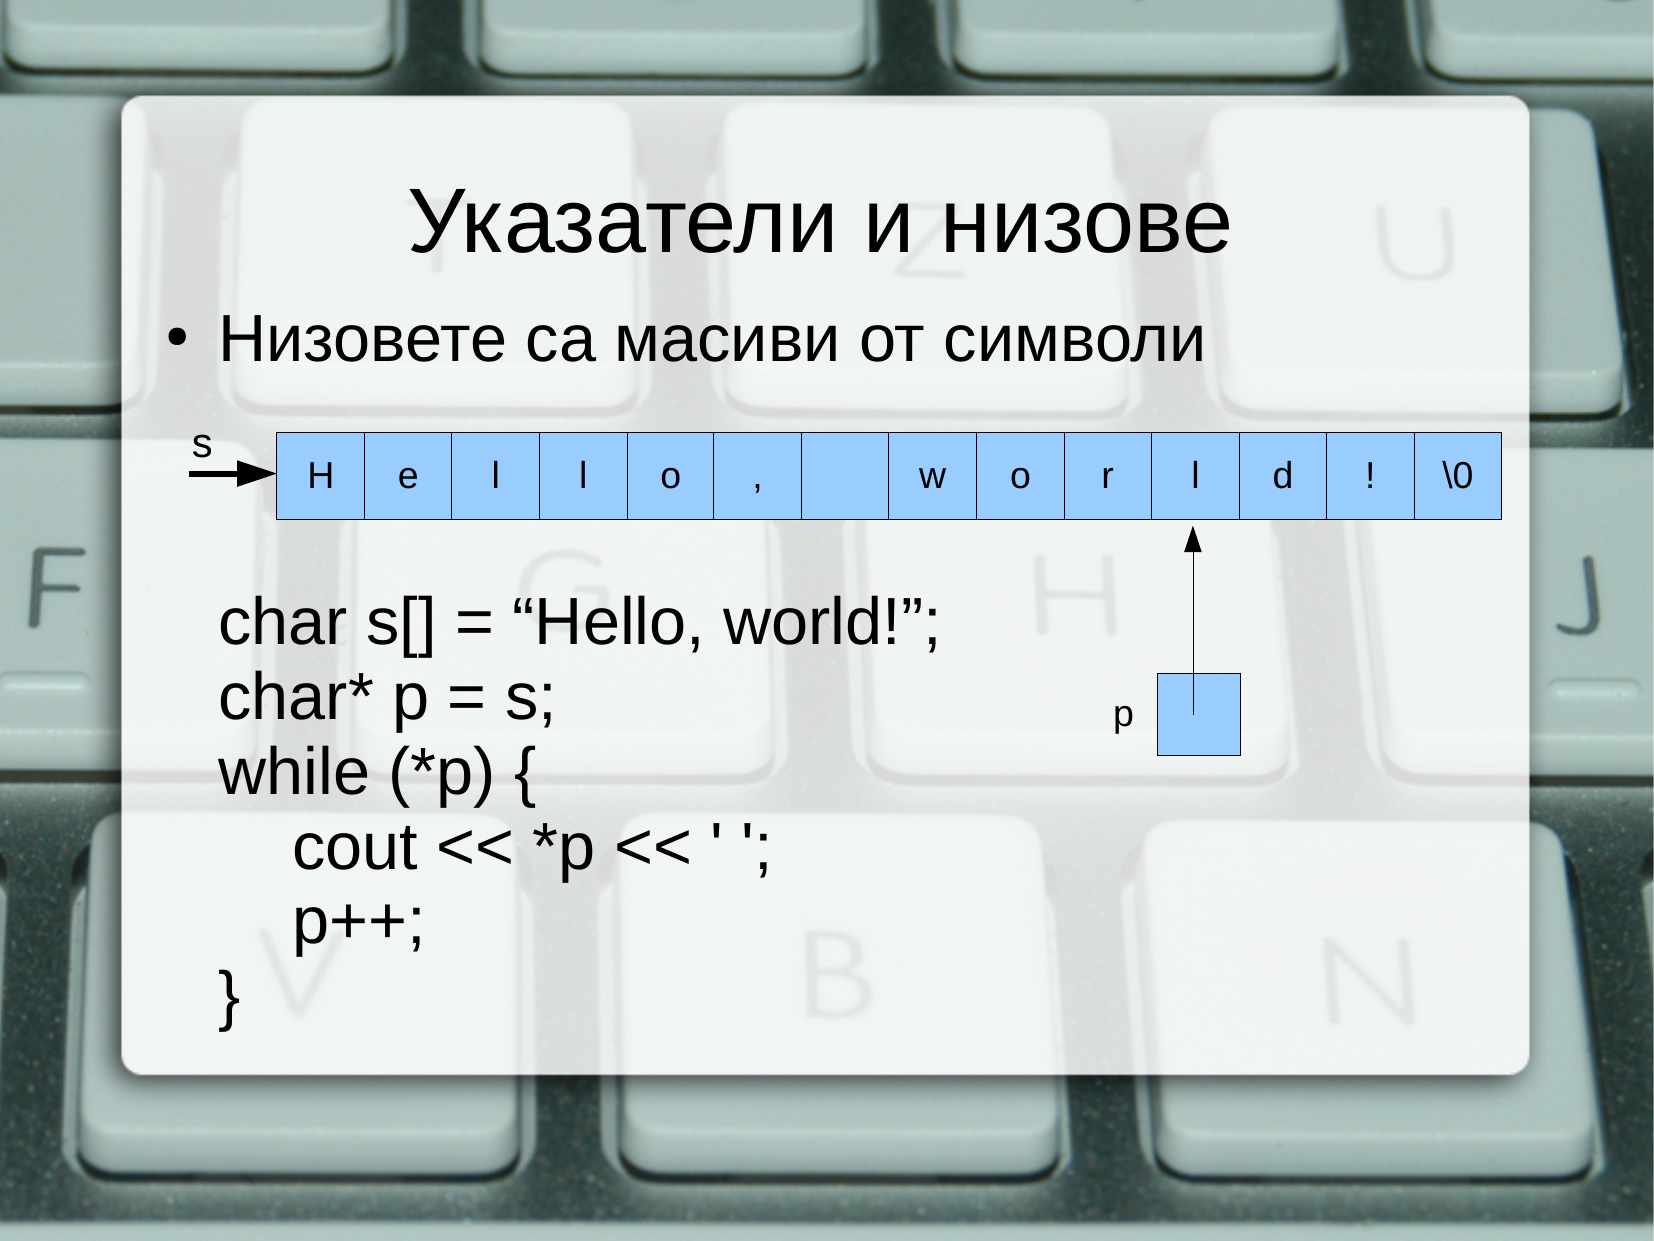

# Указатели и низове
Низовете са масиви от символи
char s[] = “Hello, world!”;
char* p = s;
while (*p) {
	cout << *p << ' ';
	p++;
}
s
H
e
l
l
o
,
w
o
r
l
d
!
\0
p